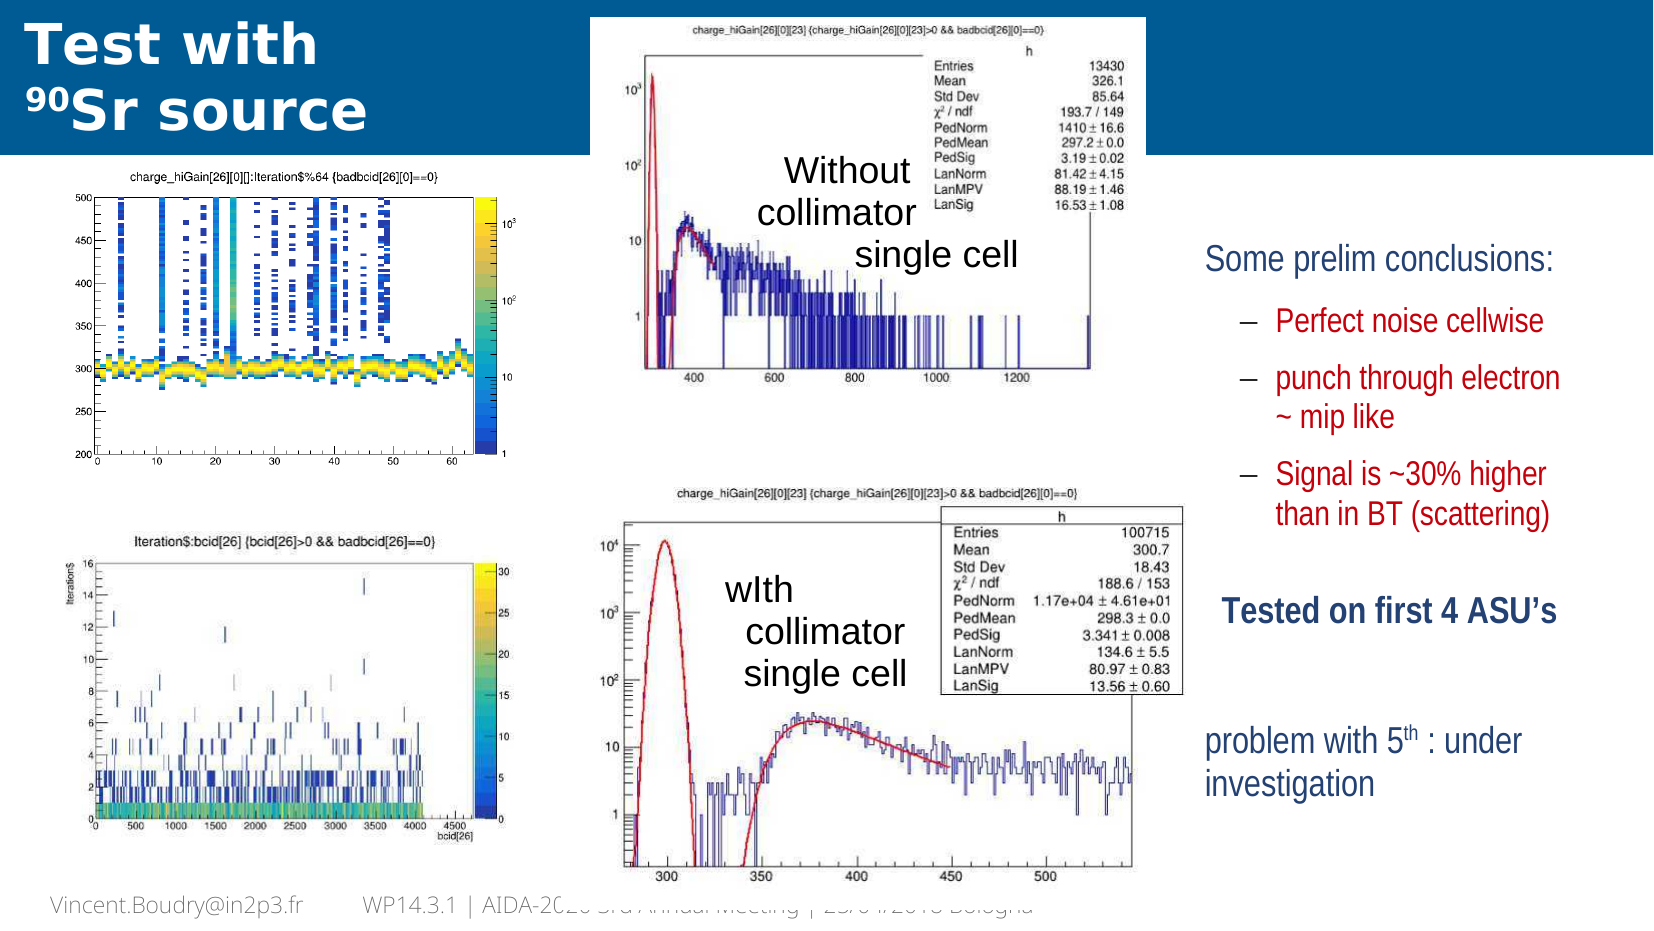

# Test with 90Sr source
Without
collimator
 single cell
Some prelim conclusions:
Perfect noise cellwise
punch through electron
~ mip like
Signal is ~30% higher
than in BT (scattering)
 Tested on first 4 ASU’s
problem with 5th : under investigation
		wIth
collimator
single cell
Vincent.Boudry@in2p3.fr
 WP14.3.1 | AIDA-2020 3rd Annual Meeting | 25/04/2018 Bologna